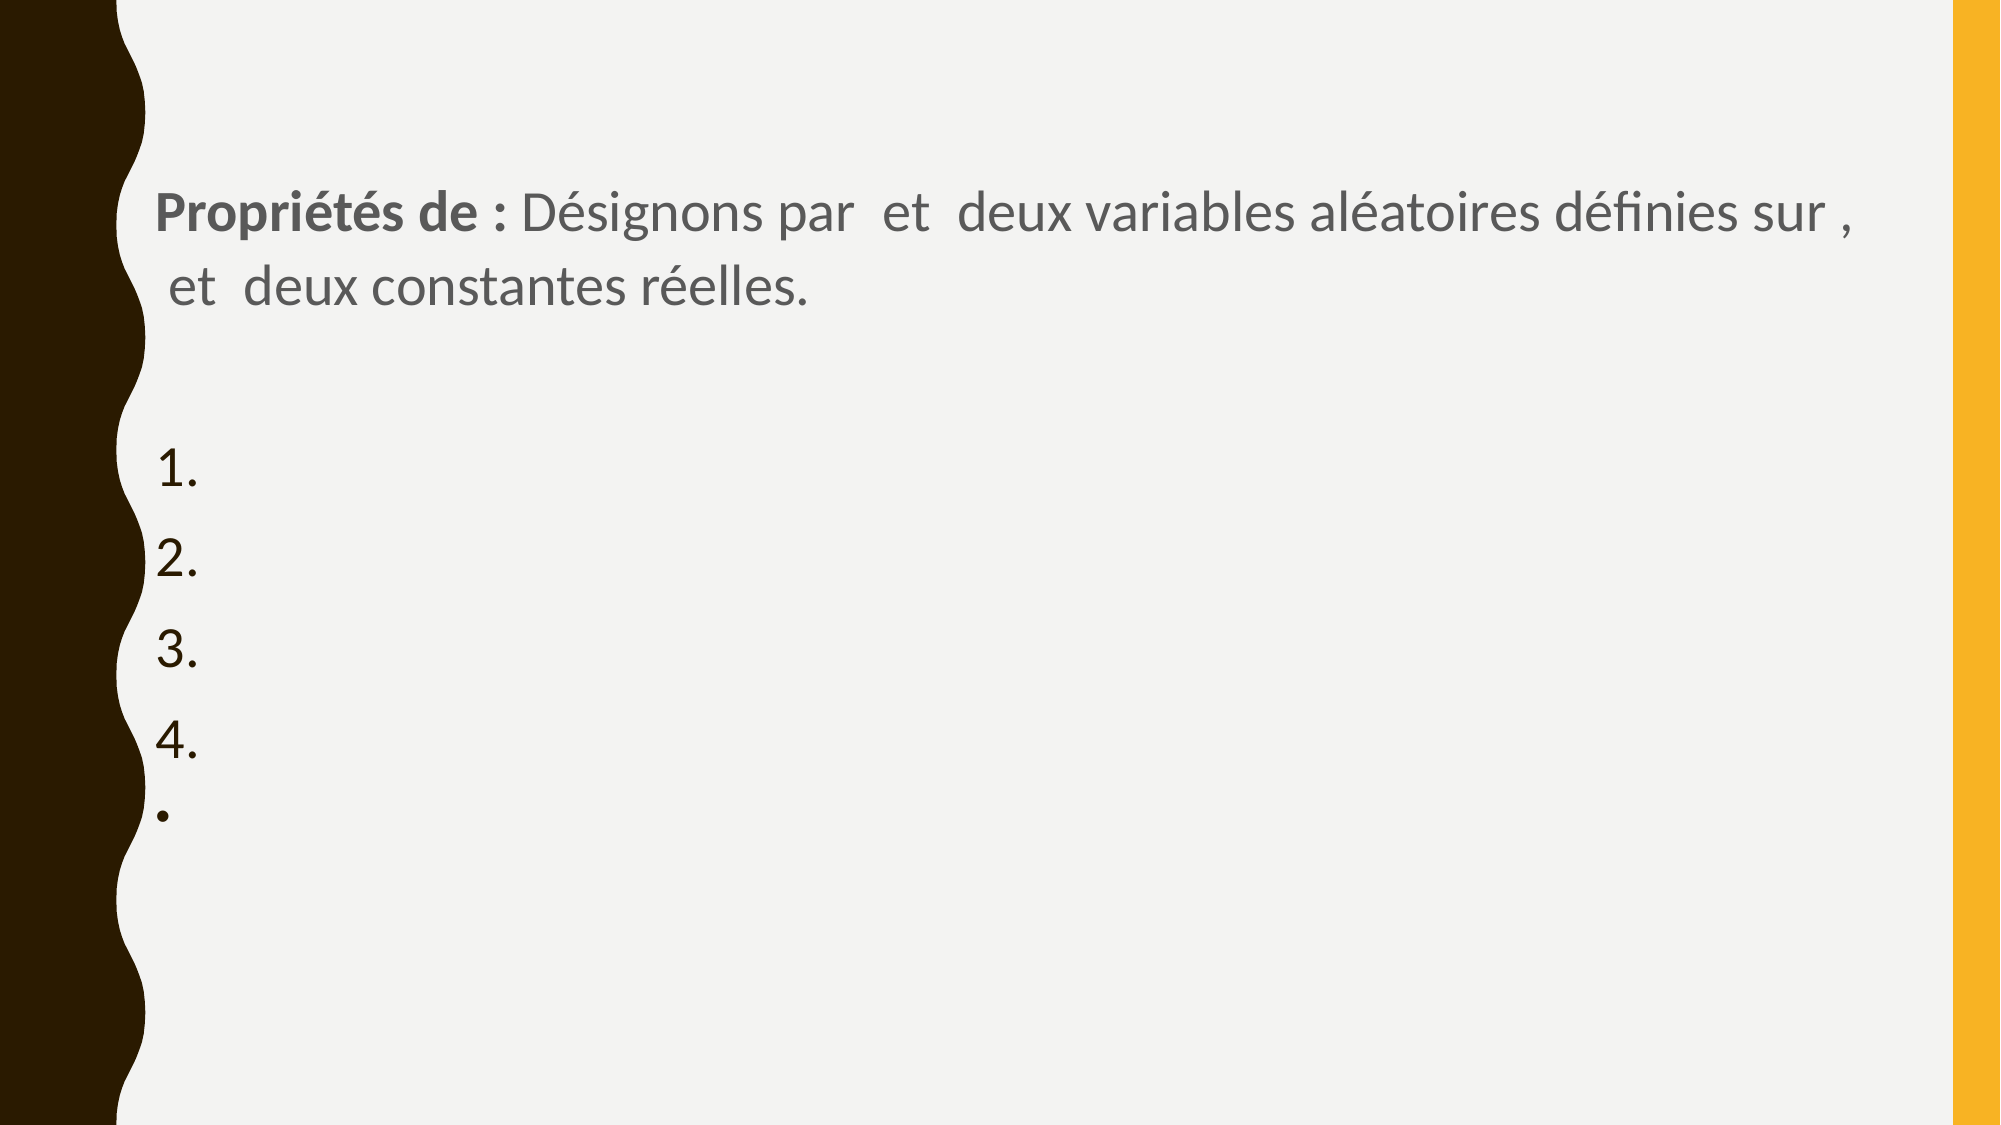

# Propriétés de : Désignons par et deux variables aléatoires définies sur , et deux constantes réelles.